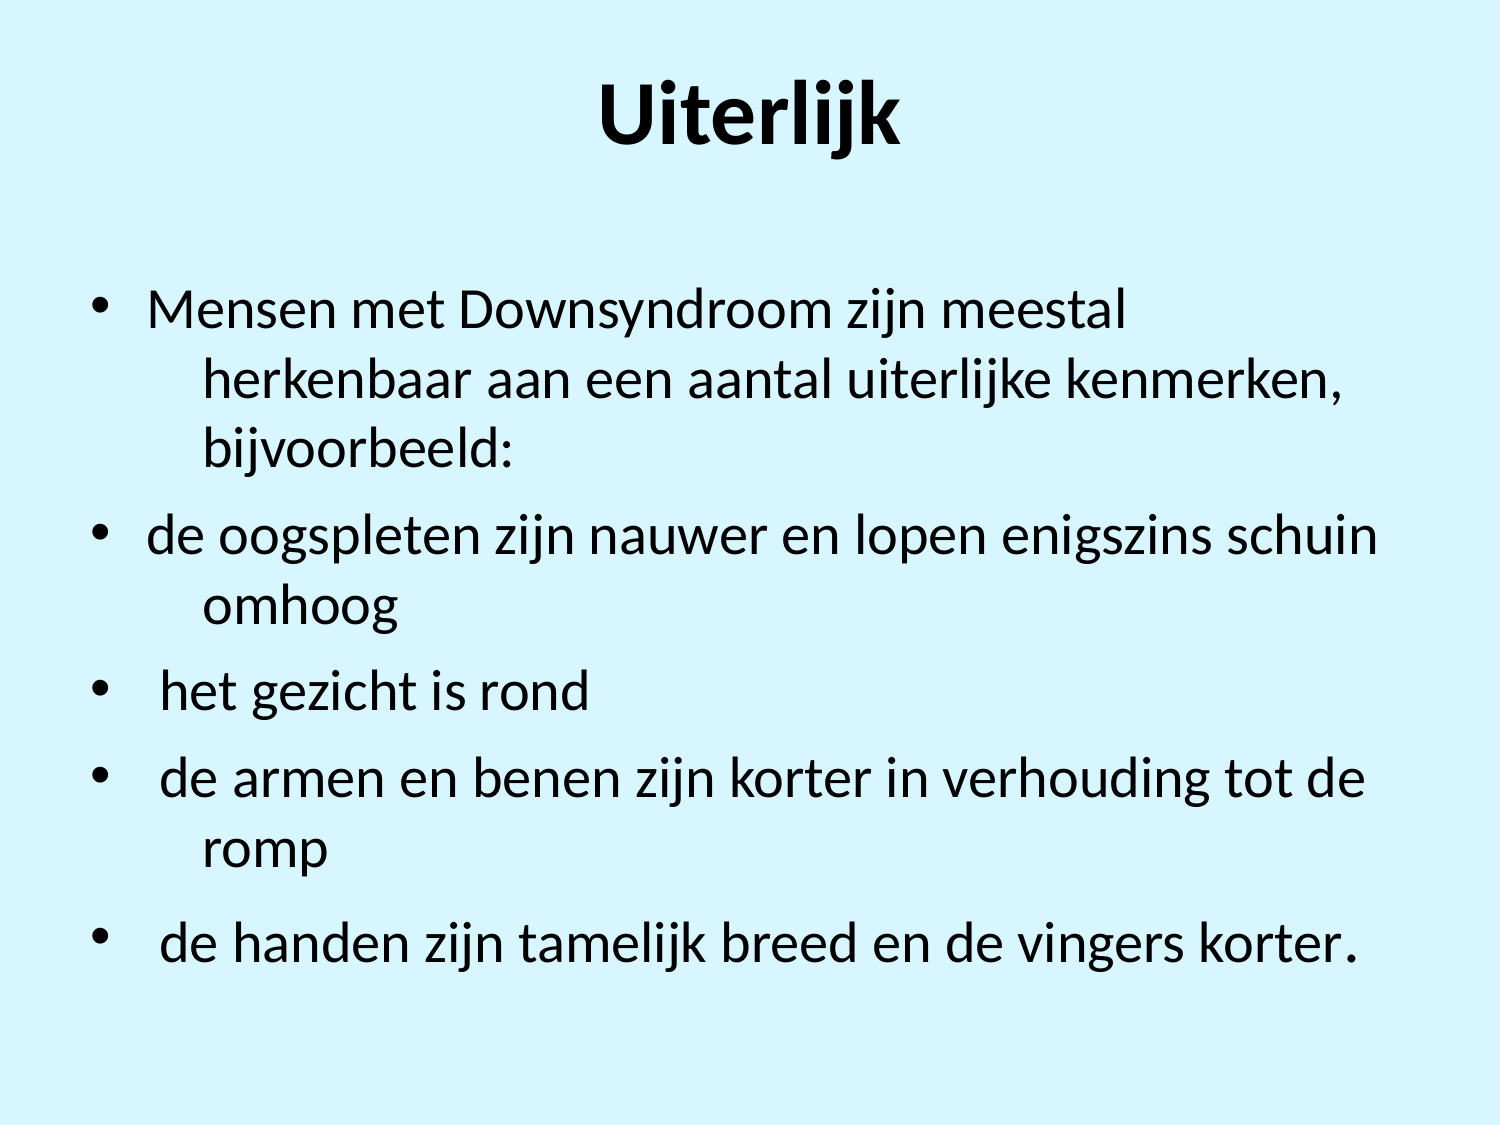

# Uiterlijk
Mensen met Downsyndroom zijn meestal herkenbaar aan een aantal uiterlijke kenmerken, bijvoorbeeld:
de oogspleten zijn nauwer en lopen enigszins schuin omhoog
 het gezicht is rond
 de armen en benen zijn korter in verhouding tot de romp
 de handen zijn tamelijk breed en de vingers korter.